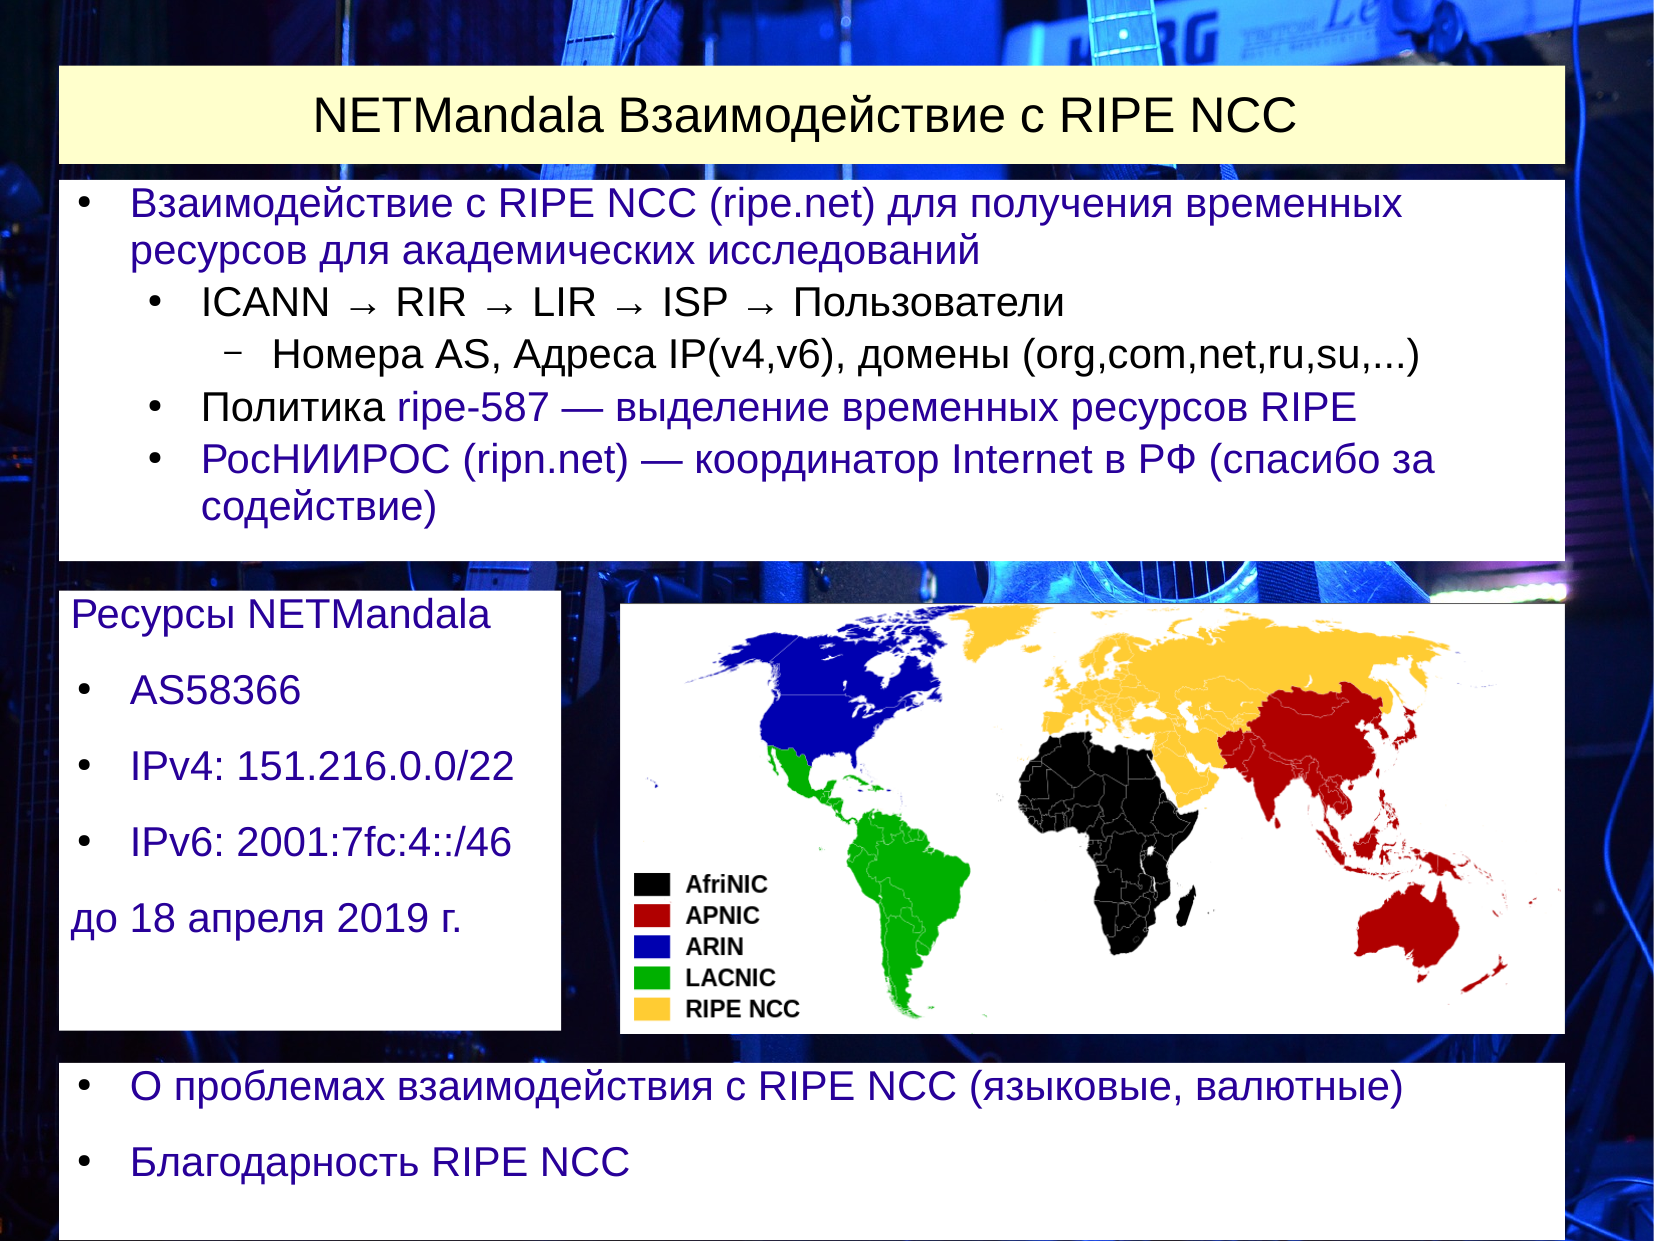

# NETMandala Взаимодействие с RIPE NCC
Взаимодействие с RIPE NCC (ripe.net) для получения временных ресурсов для академических исследований
ICANN → RIR → LIR → ISP → Пользователи
Номера AS, Адреса IP(v4,v6), домены (org,com,net,ru,su,...)
Политика ripe-587 — выделение временных ресурсов RIPE
РосНИИРОС (ripn.net) — координатор Internet в РФ (спасибо за содействие)
 Ресурсы NETMandala
AS58366
IPv4: 151.216.0.0/22
IPv6: 2001:7fc:4::/46
 до 18 апреля 2019 г.
О проблемах взаимодействия с RIPE NCC (языковые, валютные)
Благодарность RIPE NCC